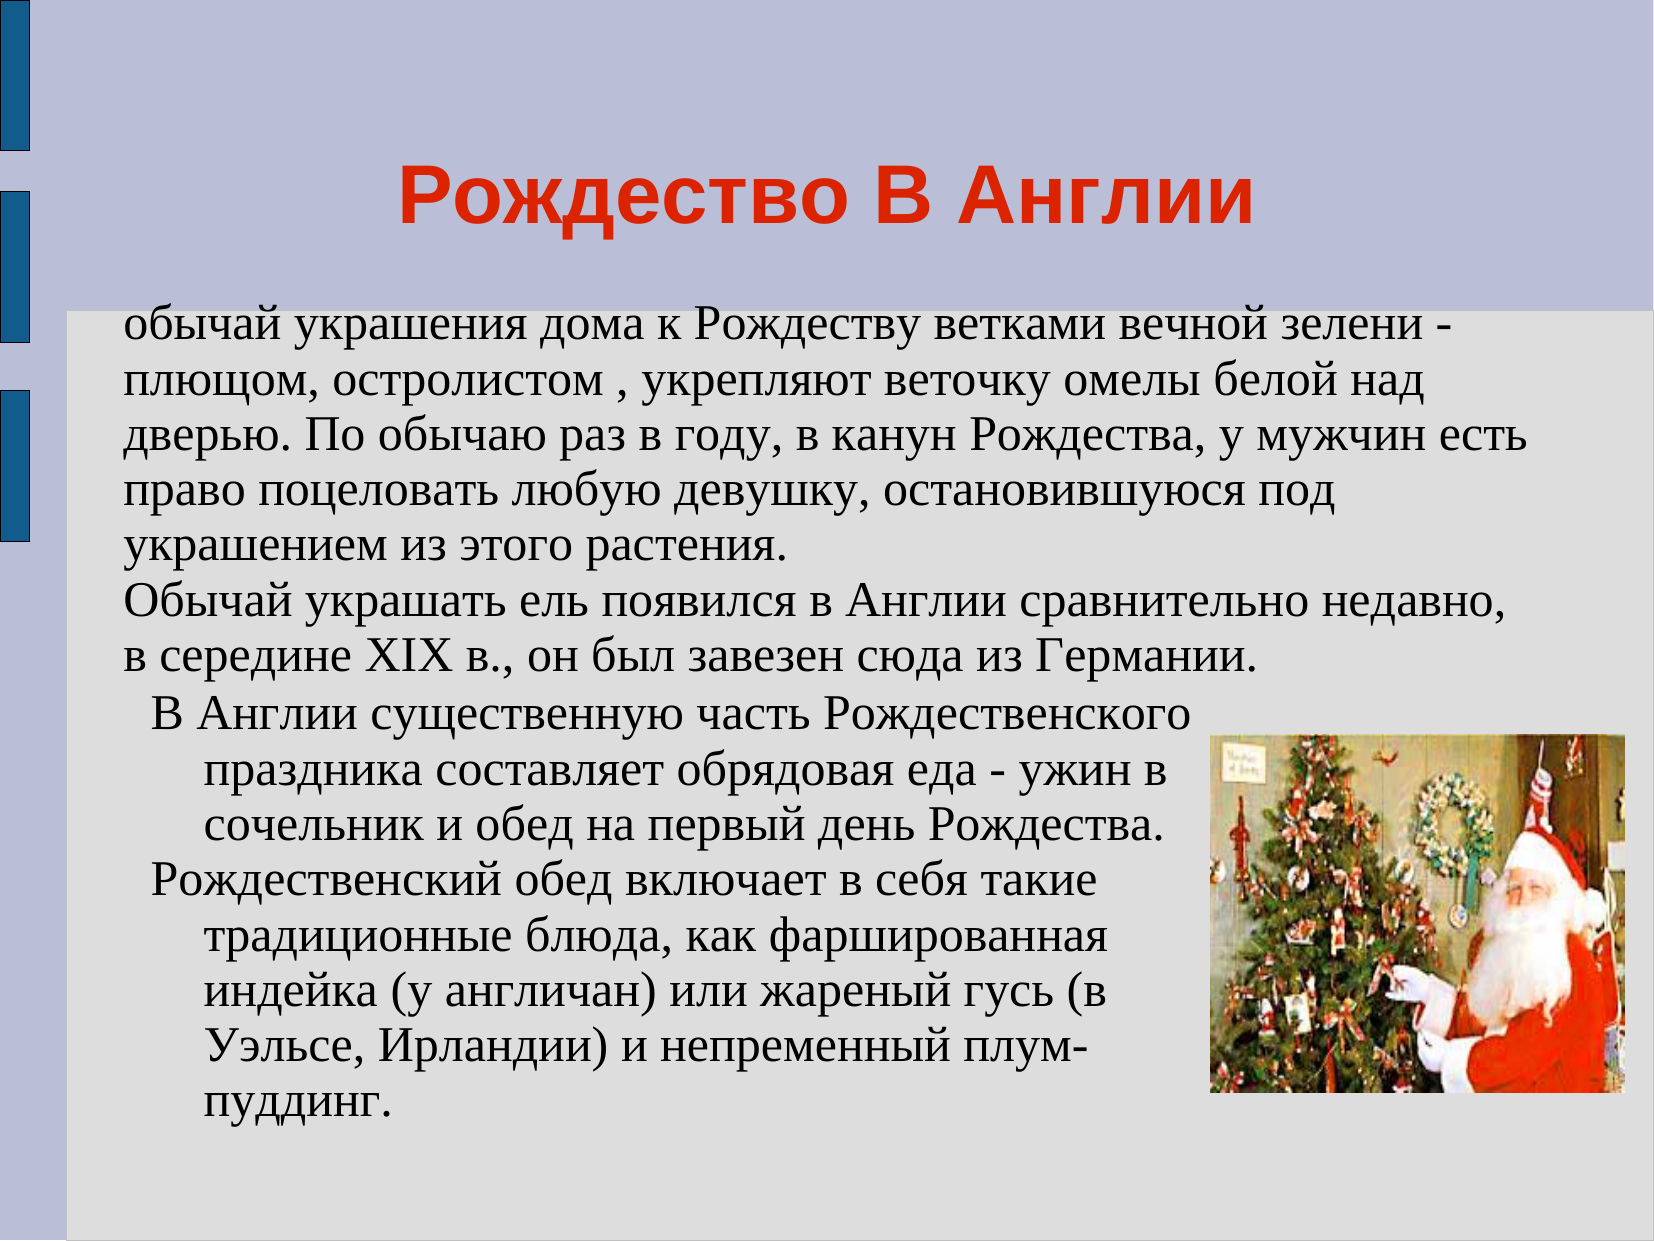

# Рождество В Англии
обычай украшения дома к Рождеству ветками вечной зелени - плющом, остролистом , укрепляют веточку омелы белой над дверью. По обычаю раз в году, в канун Рождества, у мужчин есть право поцеловать любую девушку, остановившуюся под украшением из этого растения.
Обычай украшать ель появился в Англии сравнительно недавно, в середине XIX в., он был завезен сюда из Германии.
В Англии существенную часть Рождественского праздника составляет обрядовая еда - ужин в сочельник и обед на первый день Рождества.
Рождественский обед включает в себя такие традиционные блюда, как фаршированная индейка (у англичан) или жареный гусь (в Уэльсе, Ирландии) и непременный плум-пуддинг.